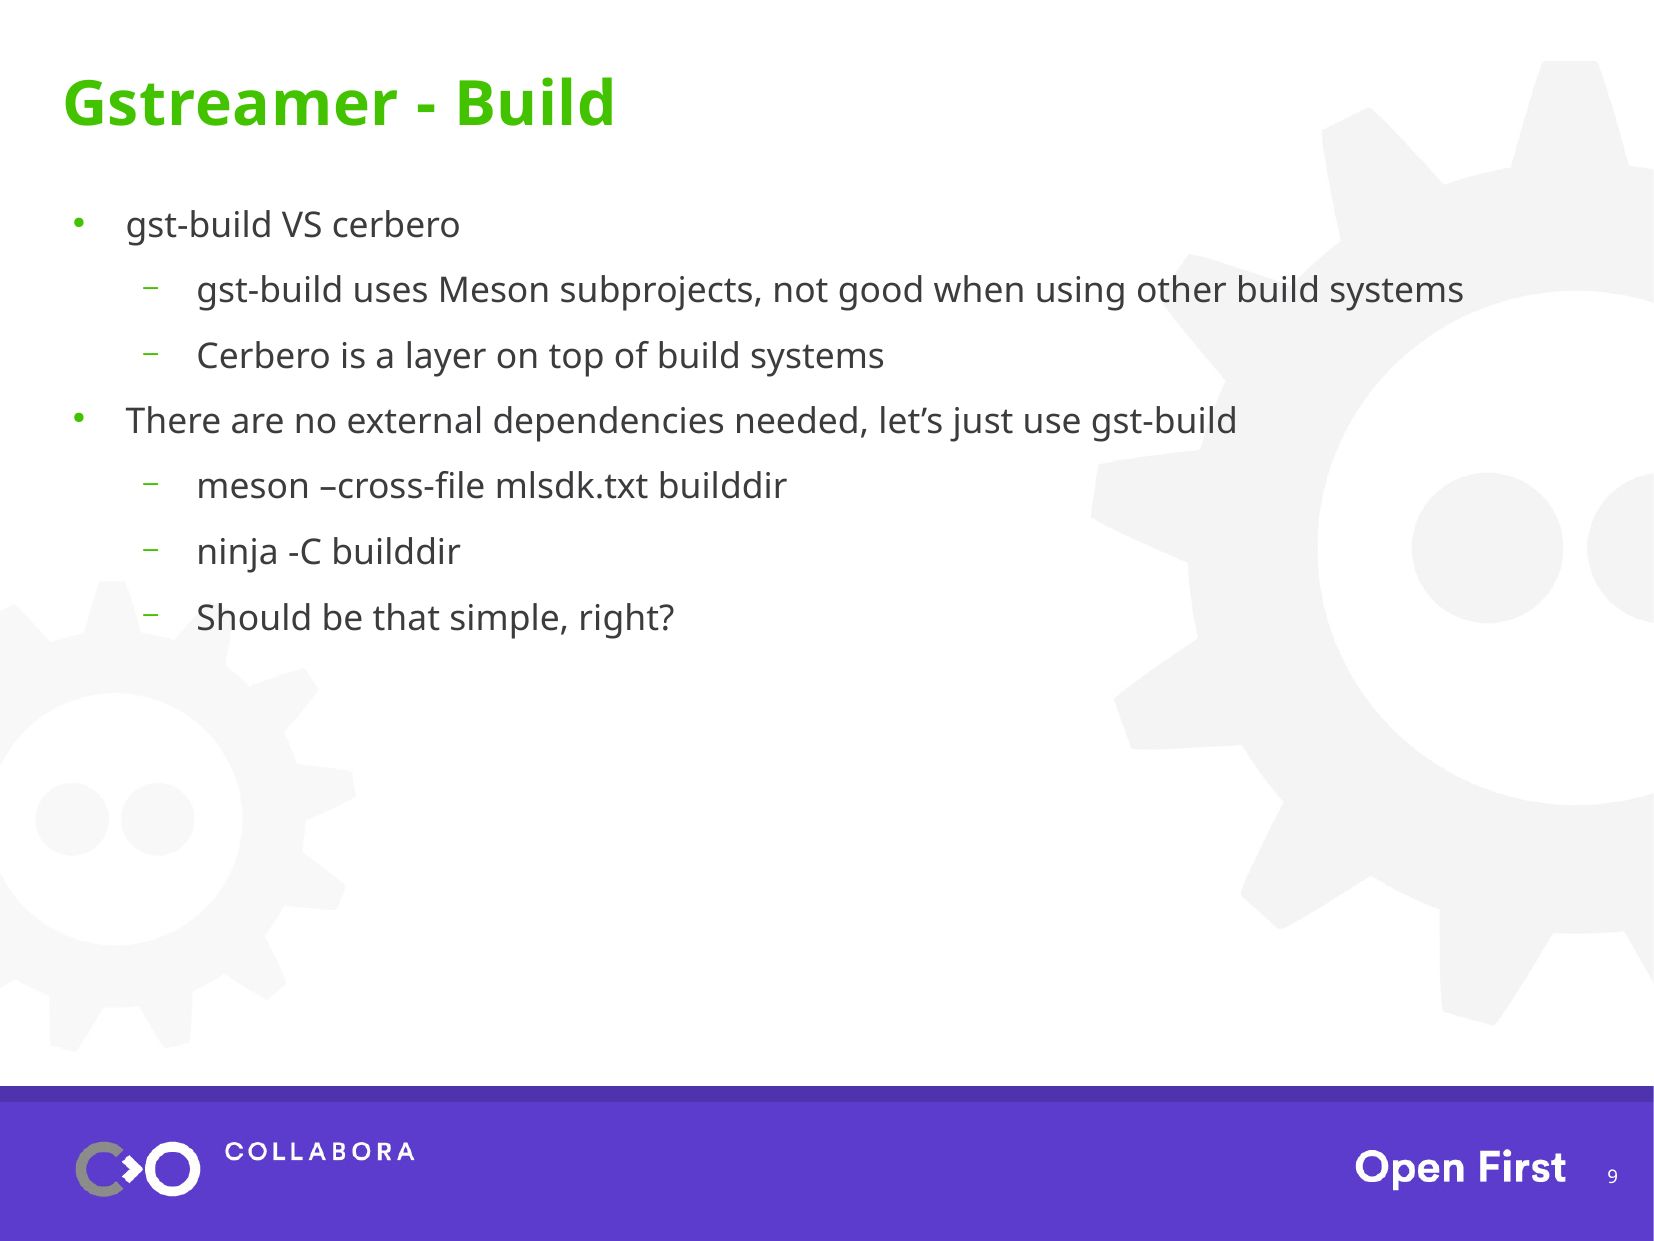

# Gstreamer - Build
gst-build VS cerbero
gst-build uses Meson subprojects, not good when using other build systems
Cerbero is a layer on top of build systems
There are no external dependencies needed, let’s just use gst-build
meson –cross-file mlsdk.txt builddir
ninja -C builddir
Should be that simple, right?